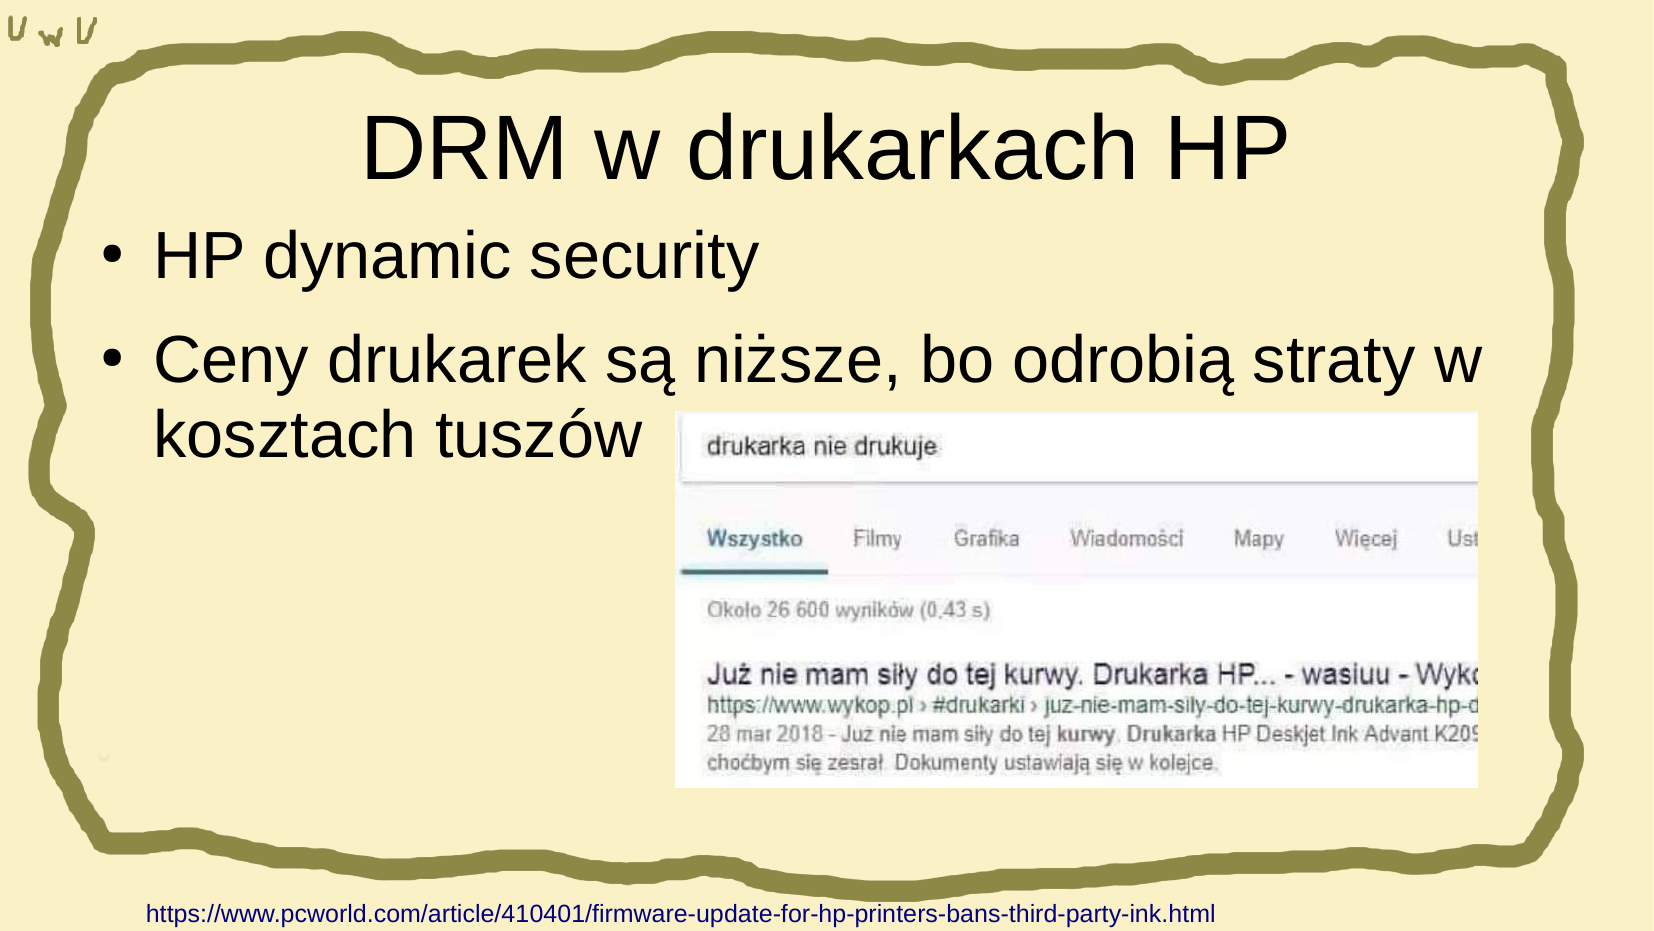

# DRM w drukarkach HP
HP dynamic security
Ceny drukarek są niższe, bo odrobią straty w kosztach tuszów
https://www.pcworld.com/article/410401/firmware-update-for-hp-printers-bans-third-party-ink.html